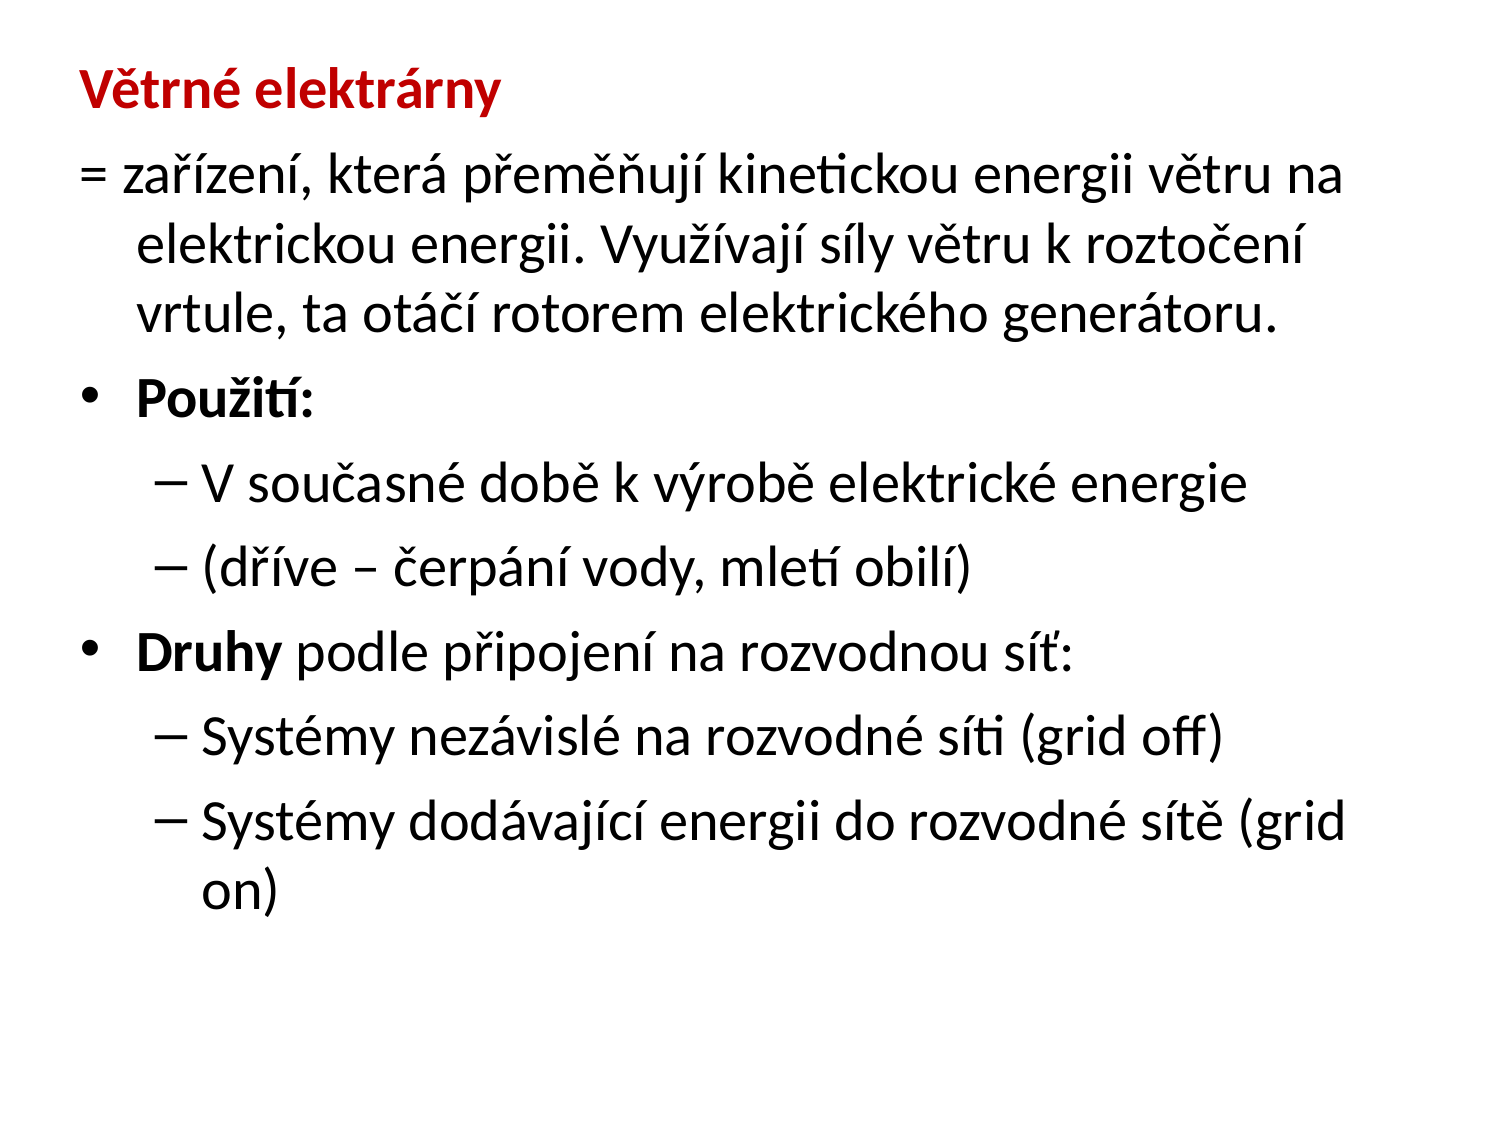

#
Větrné elektrárny
= zařízení, která přeměňují kinetickou energii větru na elektrickou energii. Využívají síly větru k roztočení vrtule, ta otáčí rotorem elektrického generátoru.
Použití:
V současné době k výrobě elektrické energie
(dříve – čerpání vody, mletí obilí)
Druhy podle připojení na rozvodnou síť:
Systémy nezávislé na rozvodné síti (grid off)
Systémy dodávající energii do rozvodné sítě (grid on)